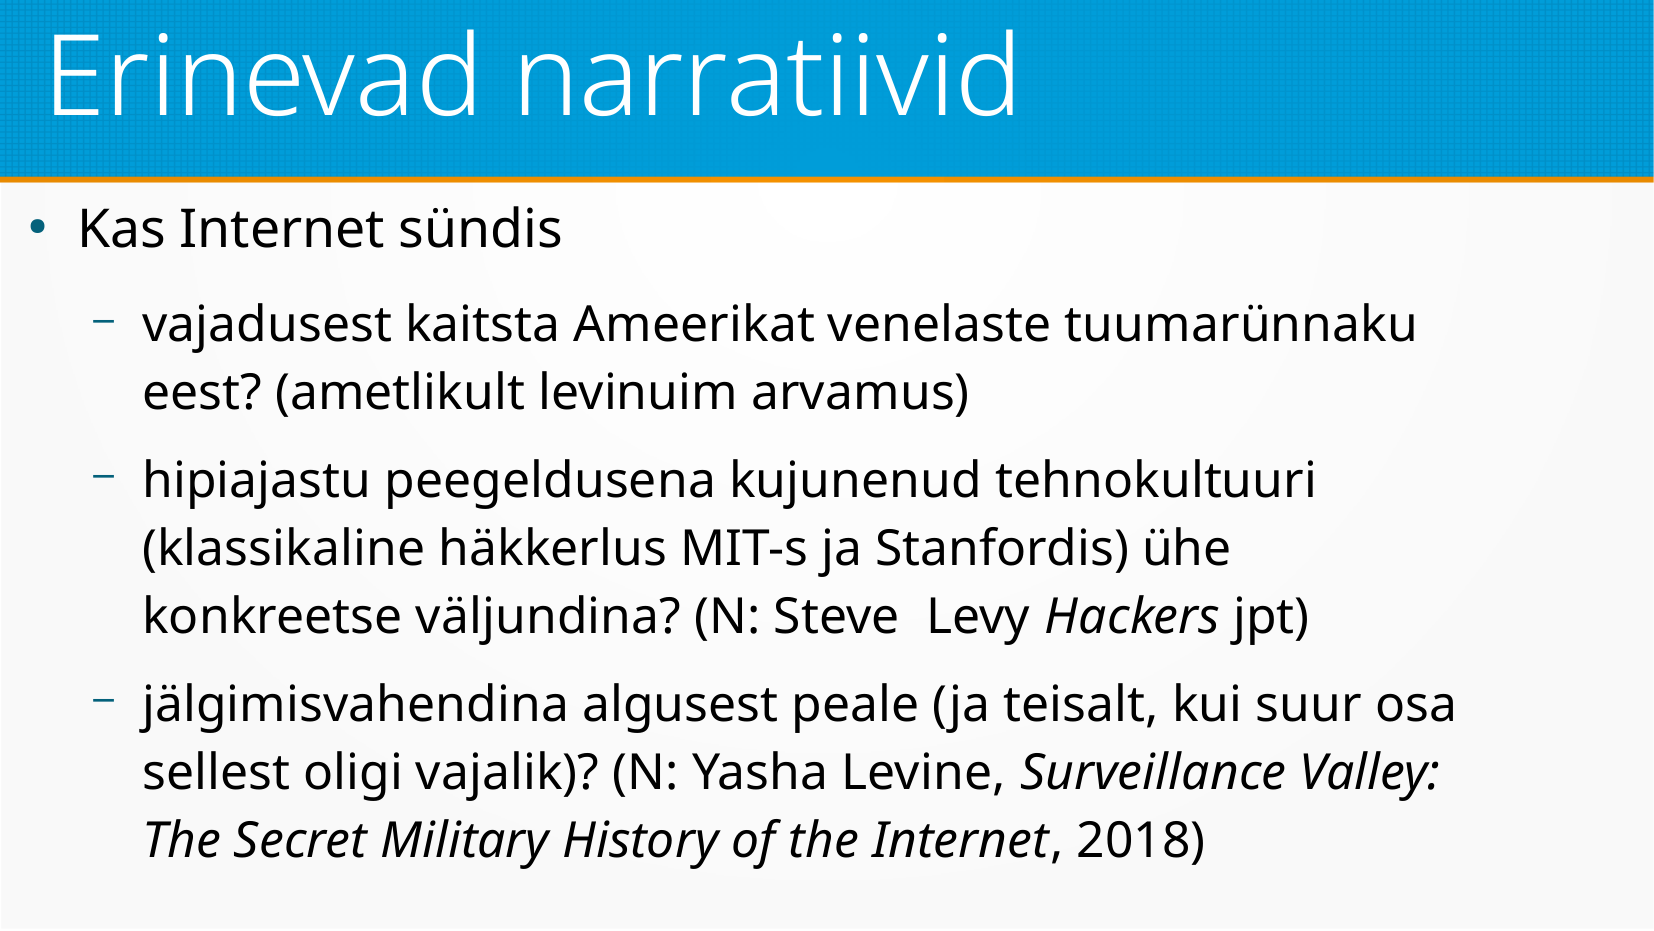

# Erinevad narratiivid
Kas Internet sündis
vajadusest kaitsta Ameerikat venelaste tuumarünnaku eest? (ametlikult levinuim arvamus)
hipiajastu peegeldusena kujunenud tehnokultuuri (klassikaline häkkerlus MIT-s ja Stanfordis) ühe konkreetse väljundina? (N: Steve Levy Hackers jpt)
jälgimisvahendina algusest peale (ja teisalt, kui suur osa sellest oligi vajalik)? (N: Yasha Levine, Surveillance Valley: The Secret Military History of the Internet, 2018)